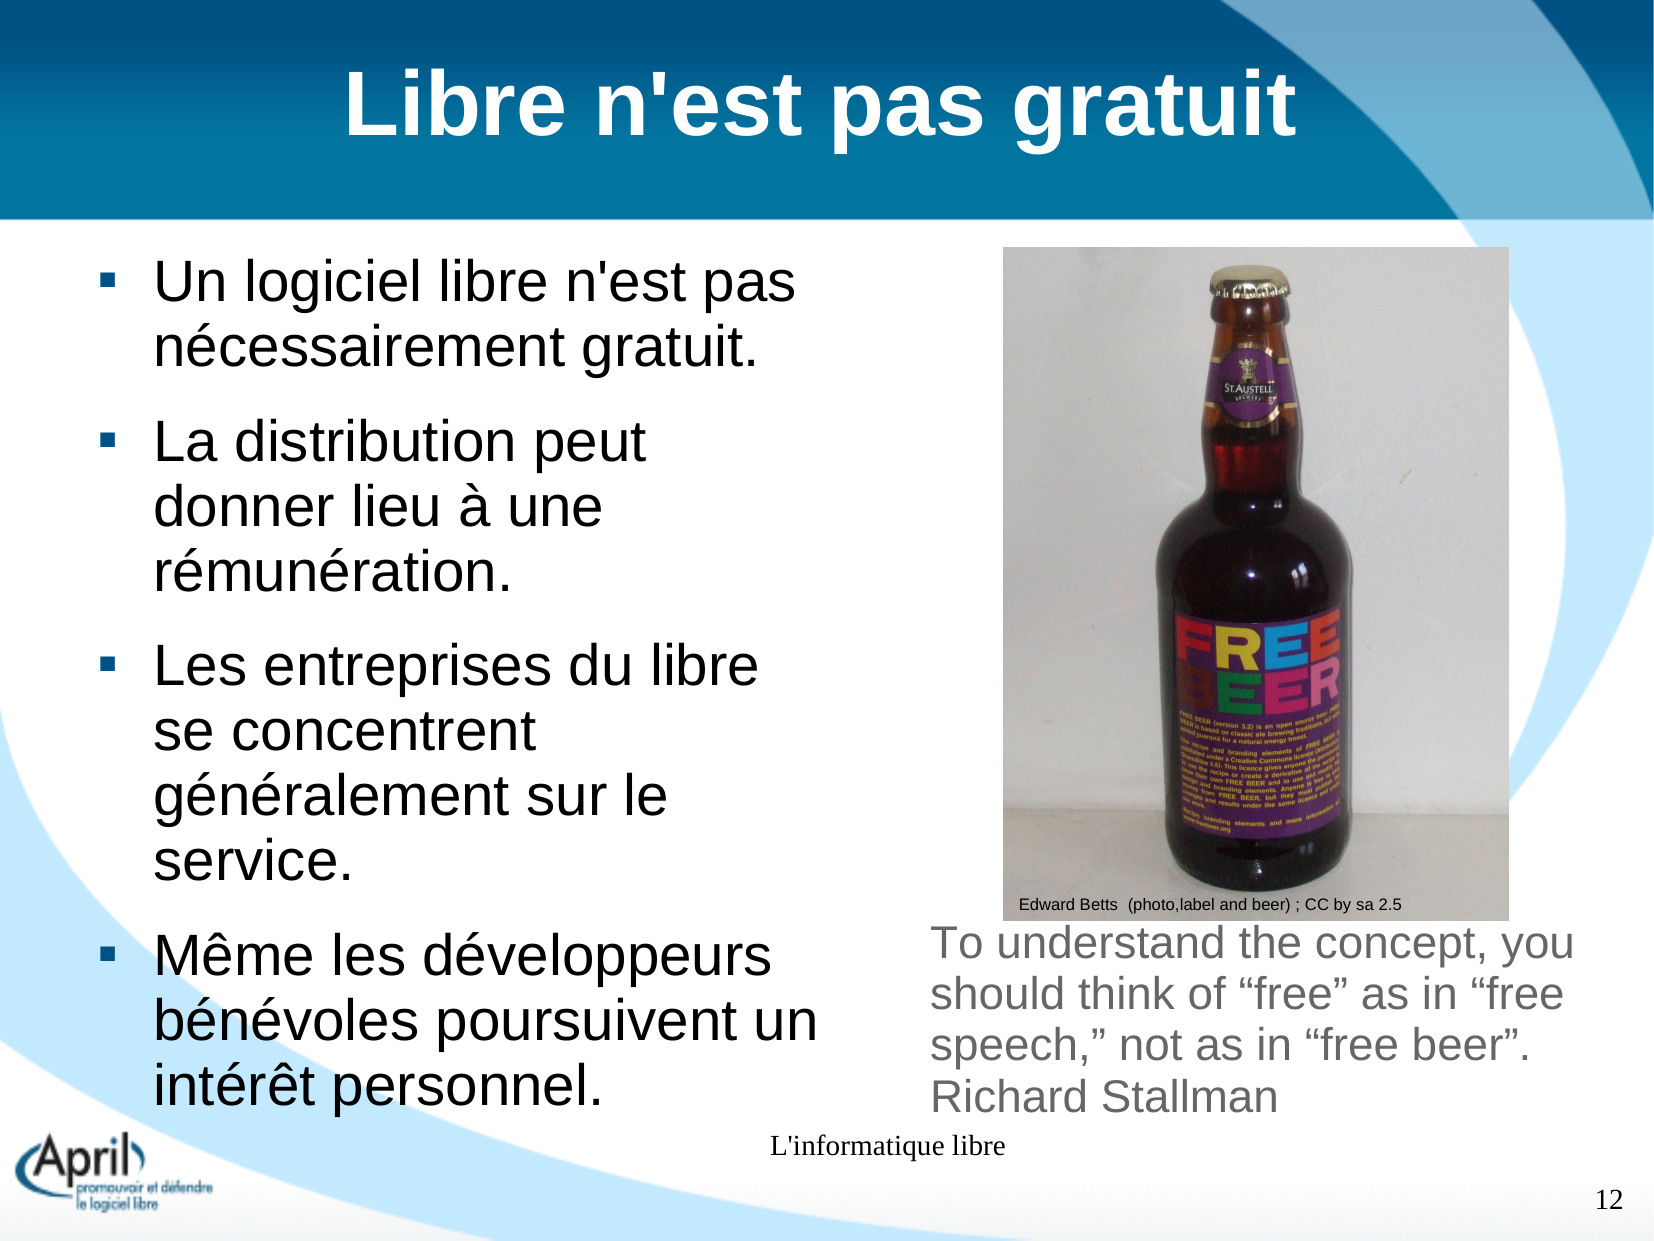

# Libre n'est pas gratuit
Un logiciel libre n'est pas nécessairement gratuit.
La distribution peut donner lieu à une rémunération.
Les entreprises du libre se concentrent généralement sur le service.
Même les développeurs bénévoles poursuivent un intérêt personnel.
Edward Betts (photo,label and beer) ; CC by sa 2.5
To understand the concept, you should think of “free” as in “free speech,” not as in “free beer”. Richard Stallman
L'informatique libre
12